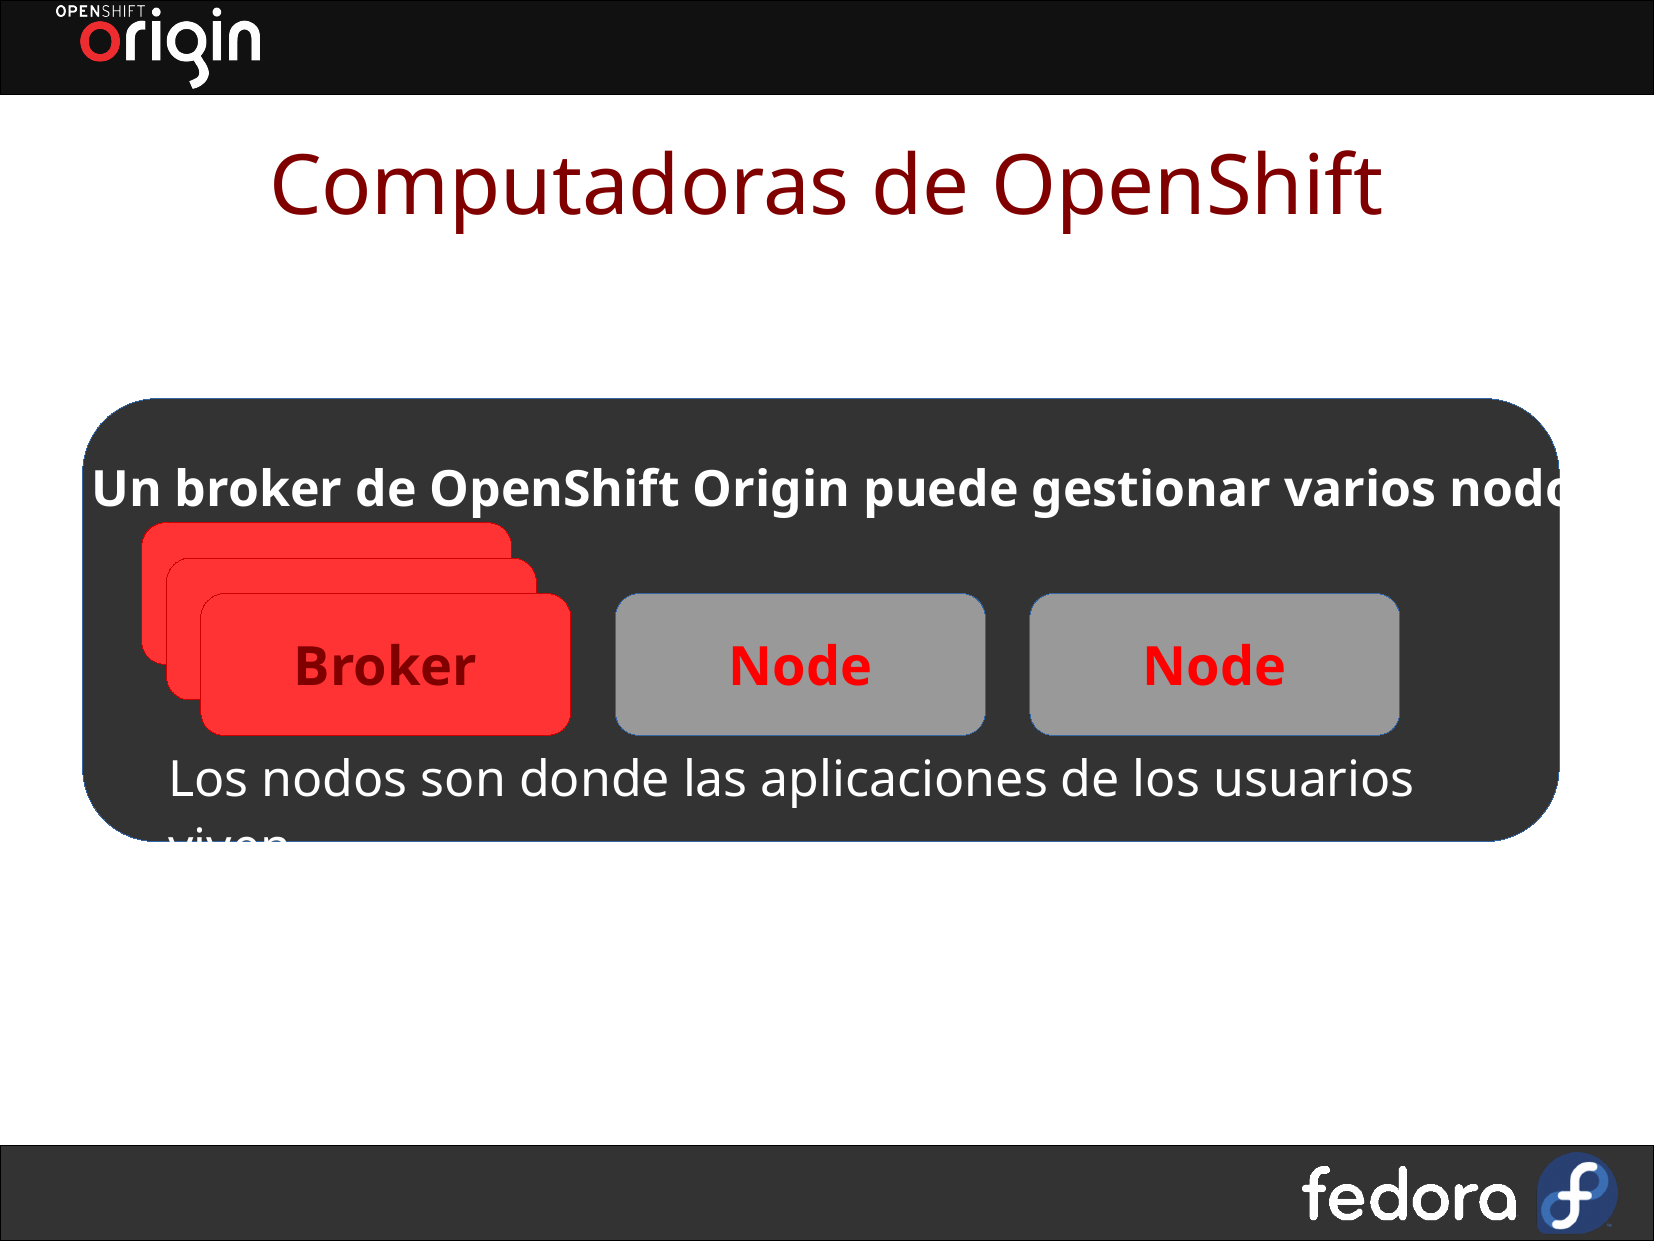

# Computadoras de OpenShift
Un broker de OpenShift Origin puede gestionar varios nodos
Broker
Node
Node
Los nodos son donde las aplicaciones de los usuarios viven